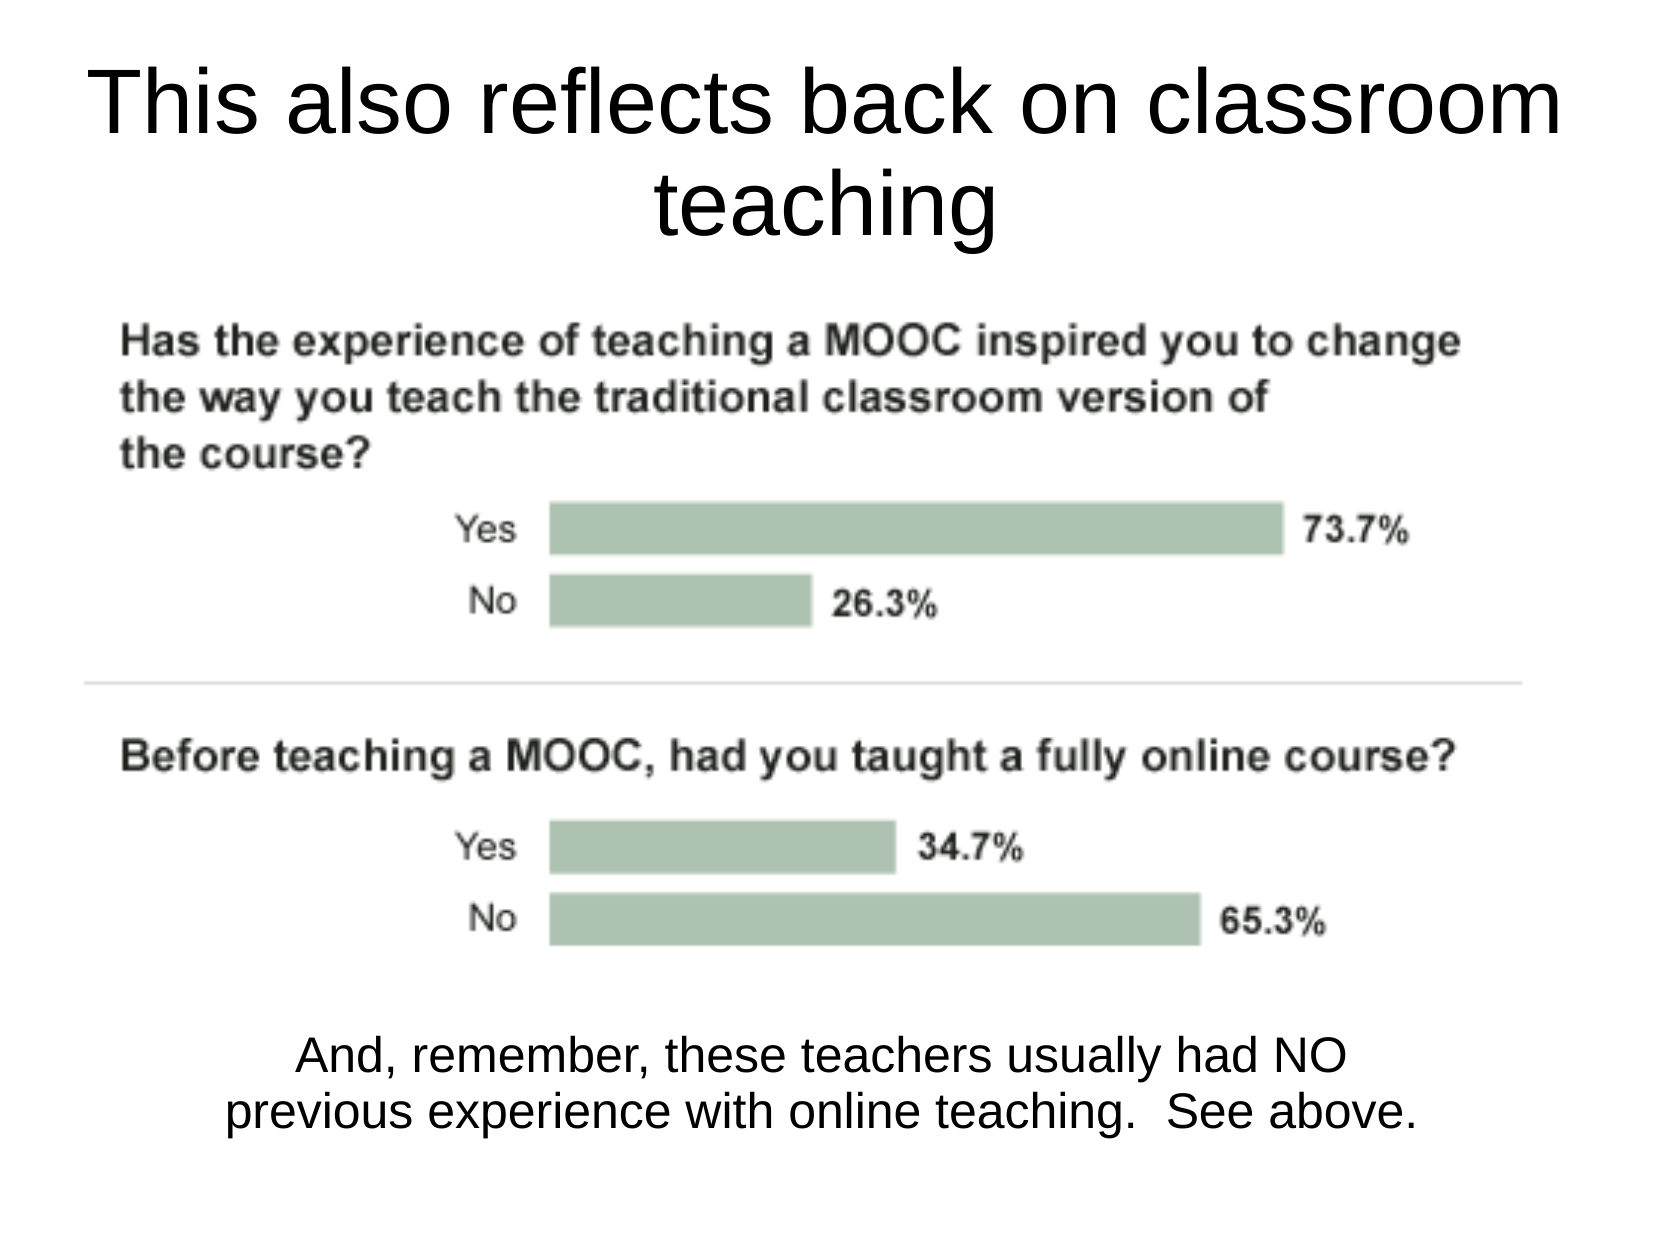

# This also reflects back on classroom teaching
And, remember, these teachers usually had NO previous experience with online teaching. See above.